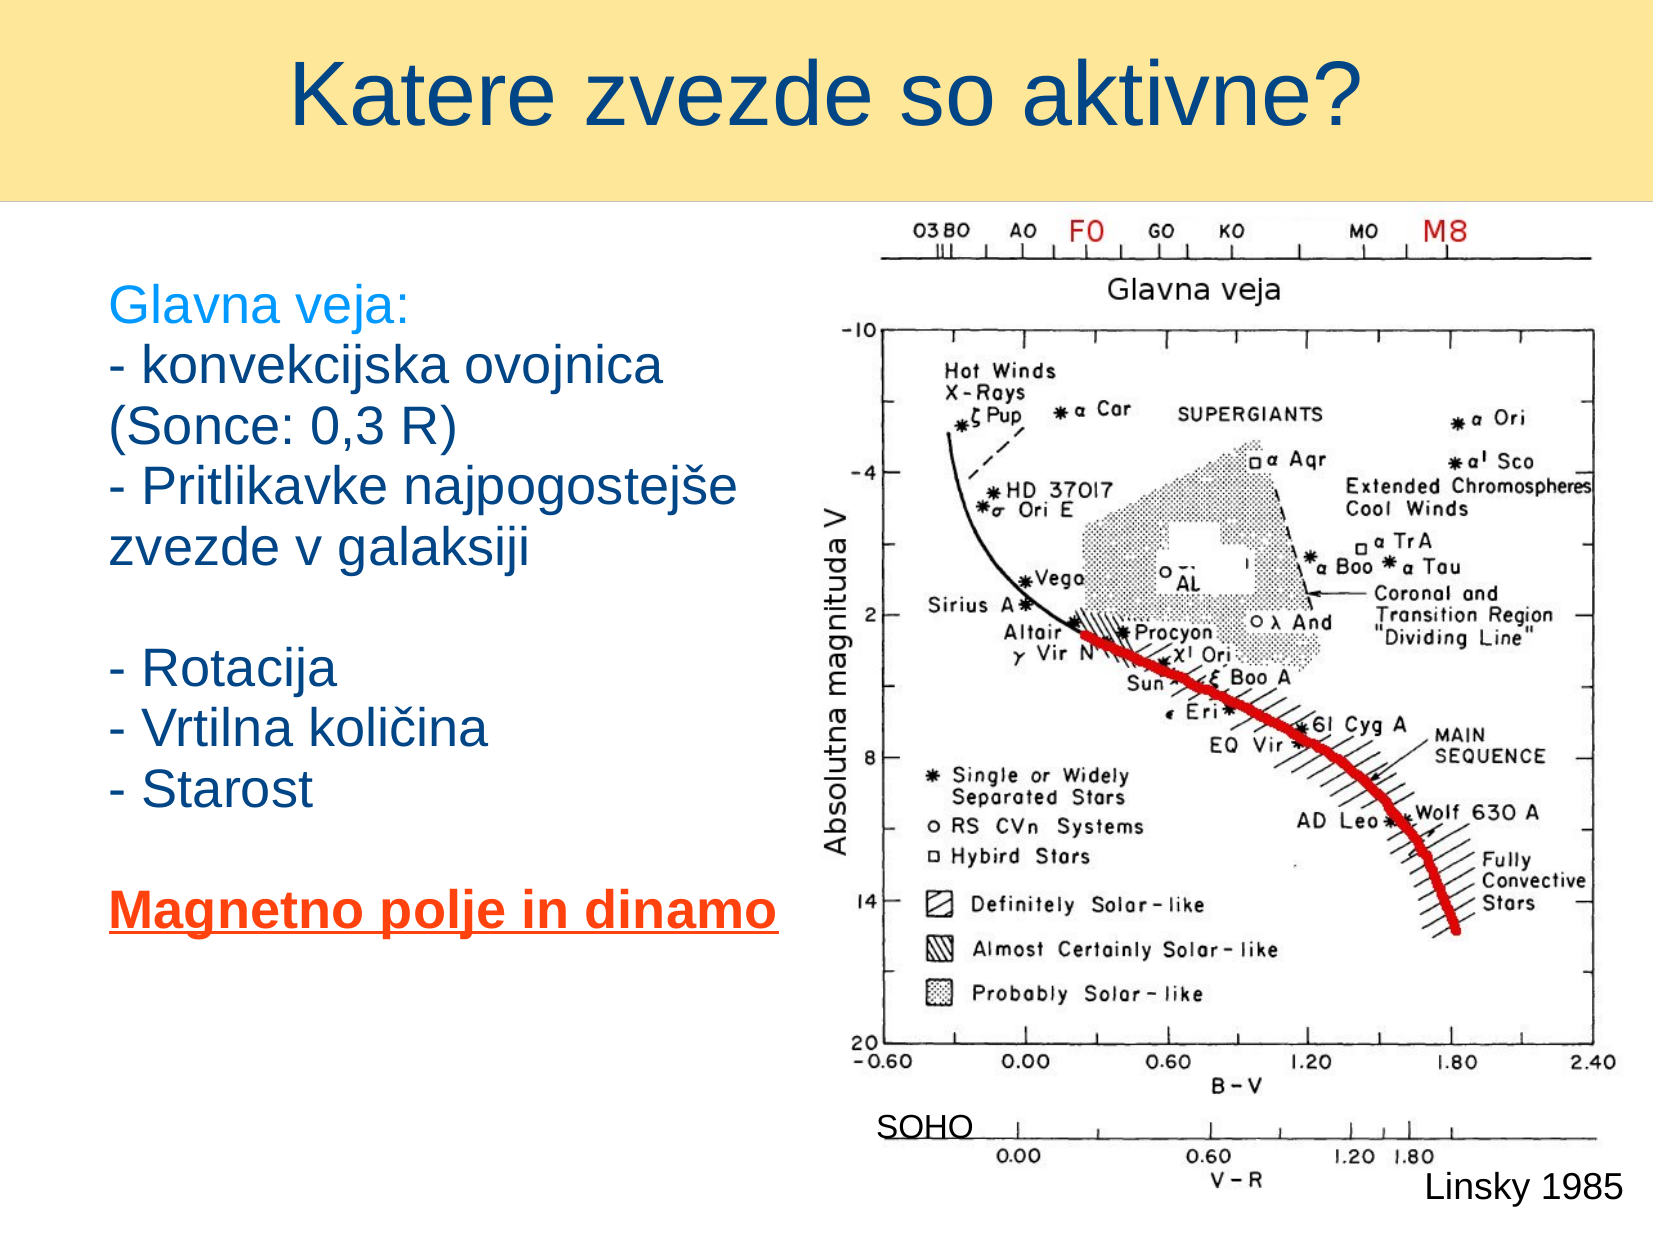

# Katere zvezde so aktivne?
Glavna veja:
- konvekcijska ovojnica
(Sonce: 0,3 R)
- Pritlikavke najpogostejše
zvezde v galaksiji
- Rotacija
- Vrtilna količina
- Starost
Magnetno polje in dinamo
SOHO
Linsky 1985